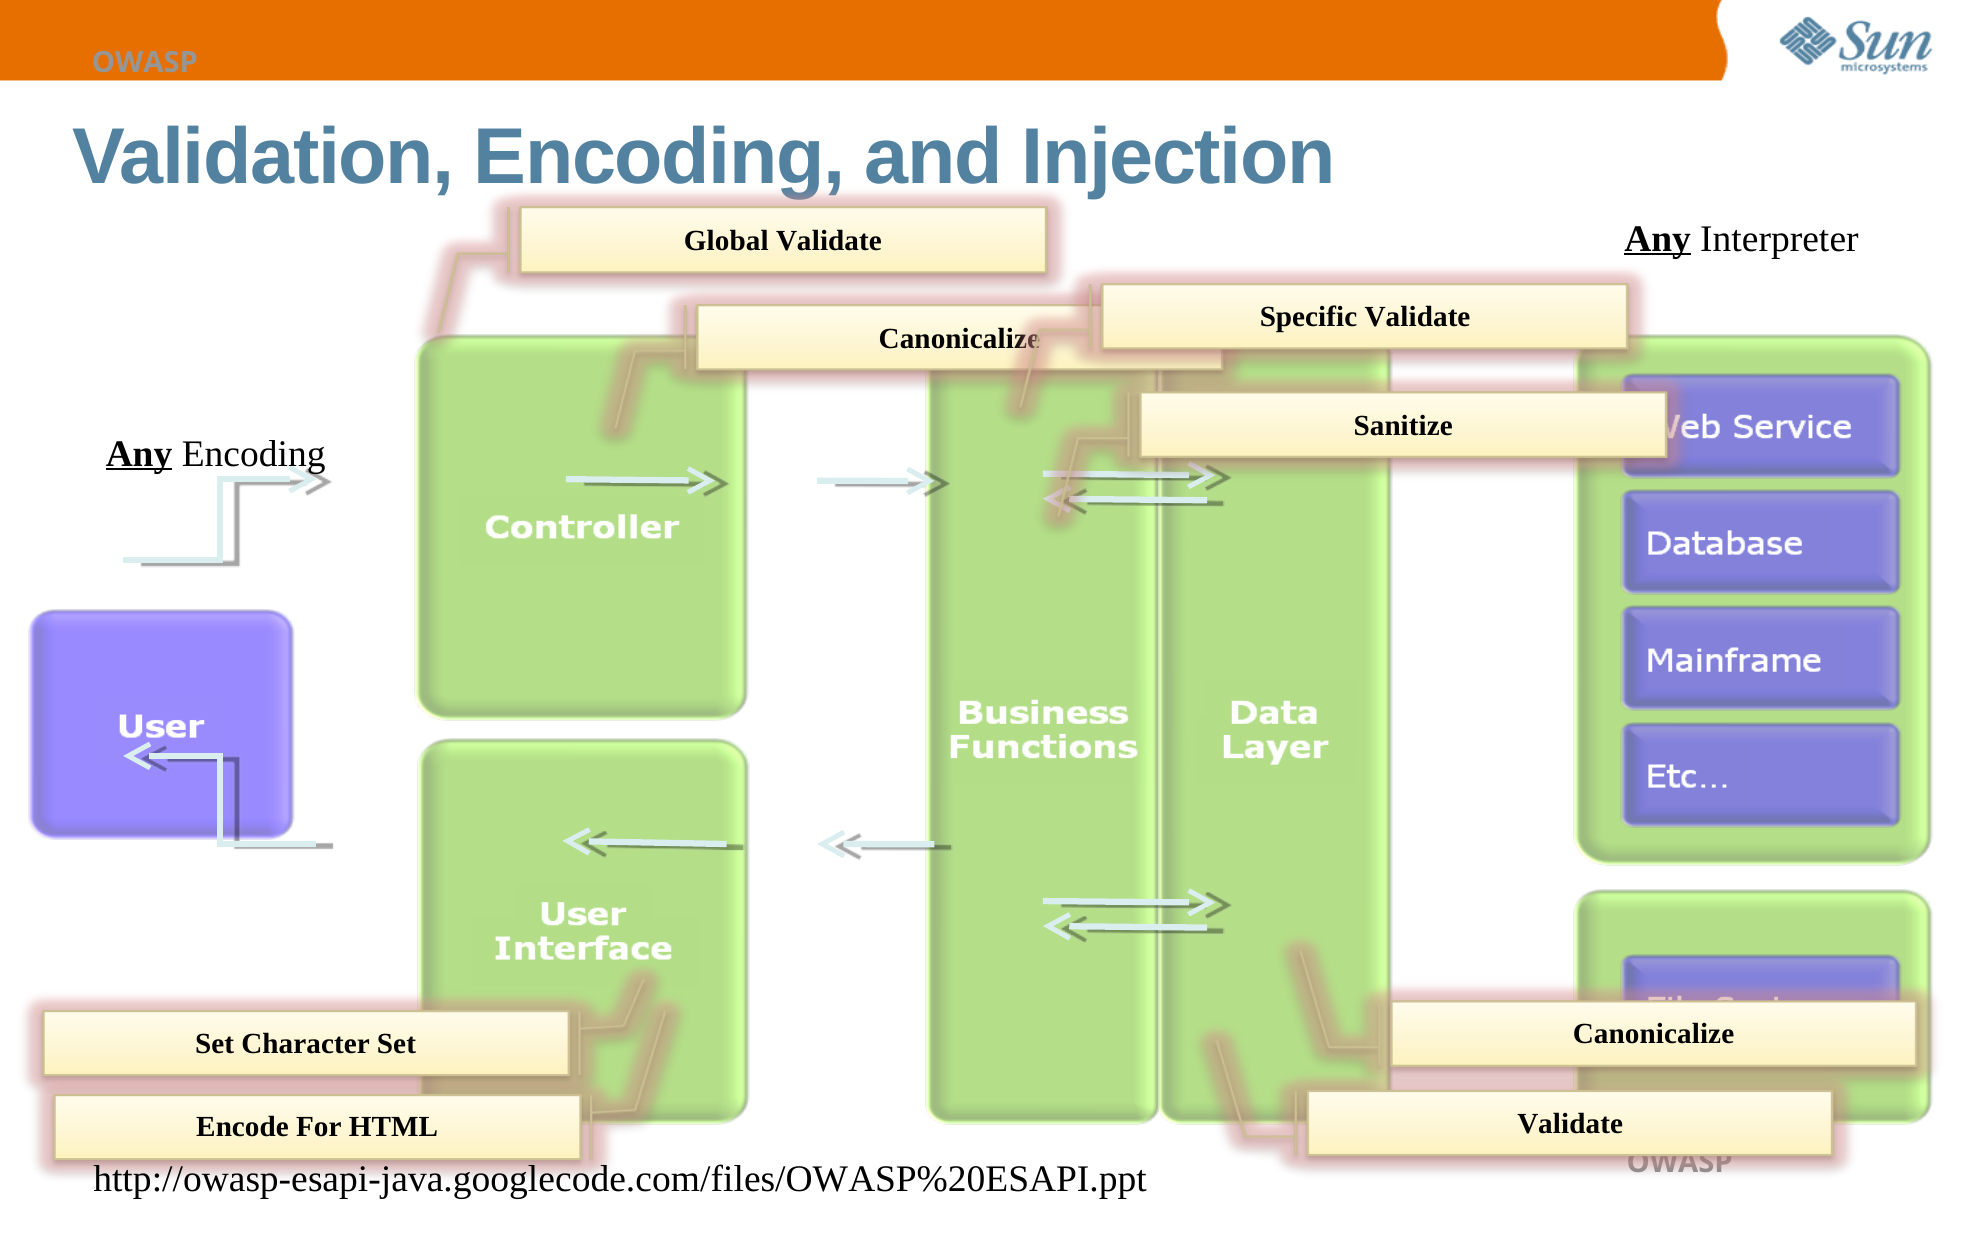

# Validation, Encoding, and Injection
Global Validate
Any Interpreter
Specific Validate
Canonicalize
Sanitize
Any Encoding
Canonicalize
Set Character Set
Encode For HTML
Validate
http://owasp-esapi-java.googlecode.com/files/OWASP%20ESAPI.ppt